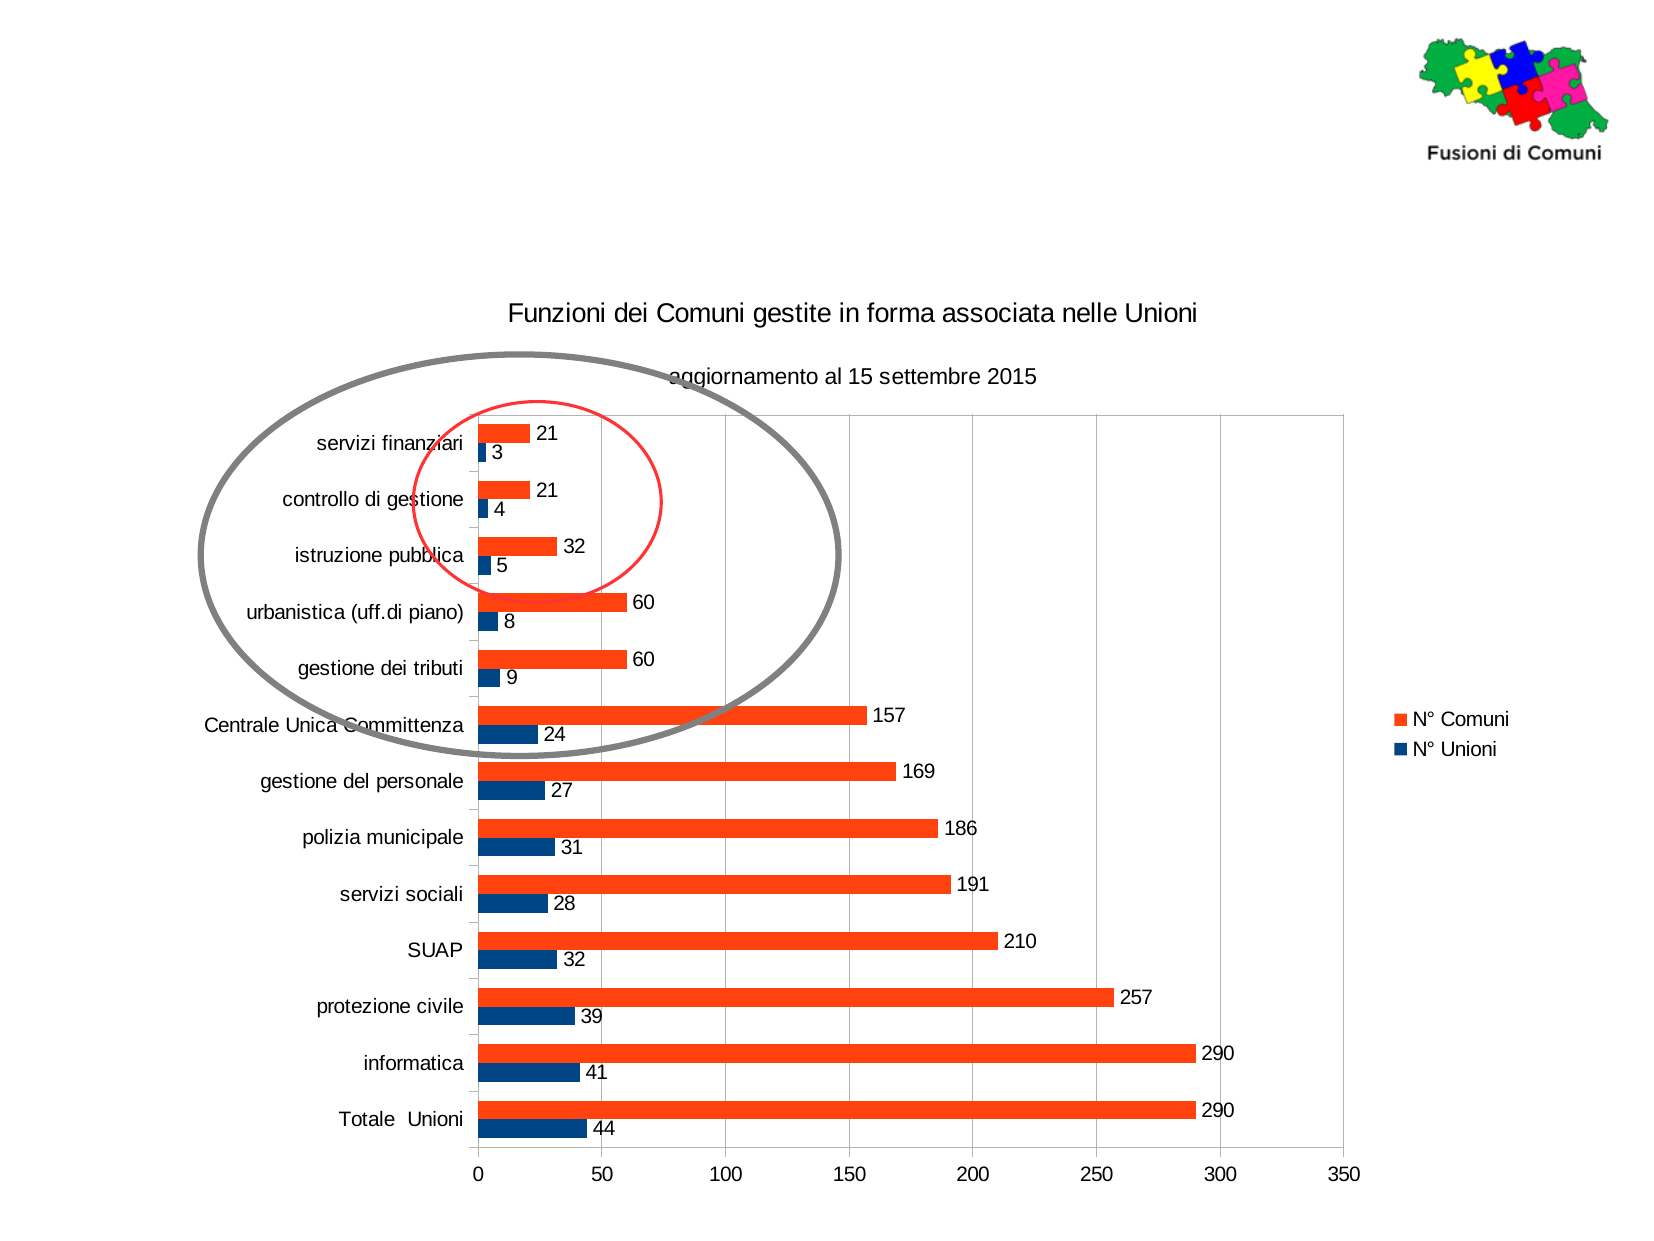

### Chart: Funzioni dei Comuni gestite in forma associata nelle Unioni
aggiornamento al 15 settembre 2015
| Category | N° Unioni | N° Comuni |
|---|---|---|
| Totale Unioni | 44.0 | 290.0 |
| informatica | 41.0 | 290.0 |
| protezione civile | 39.0 | 257.0 |
| SUAP | 32.0 | 210.0 |
| servizi sociali | 28.0 | 191.0 |
| polizia municipale | 31.0 | 186.0 |
| gestione del personale | 27.0 | 169.0 |
| Centrale Unica Committenza | 24.0 | 157.0 |
| gestione dei tributi | 9.0 | 60.0 |
| urbanistica (uff.di piano) | 8.0 | 60.0 |
| istruzione pubblica | 5.0 | 32.0 |
| controllo di gestione | 4.0 | 21.0 |
| servizi finanziari | 3.0 | 21.0 |